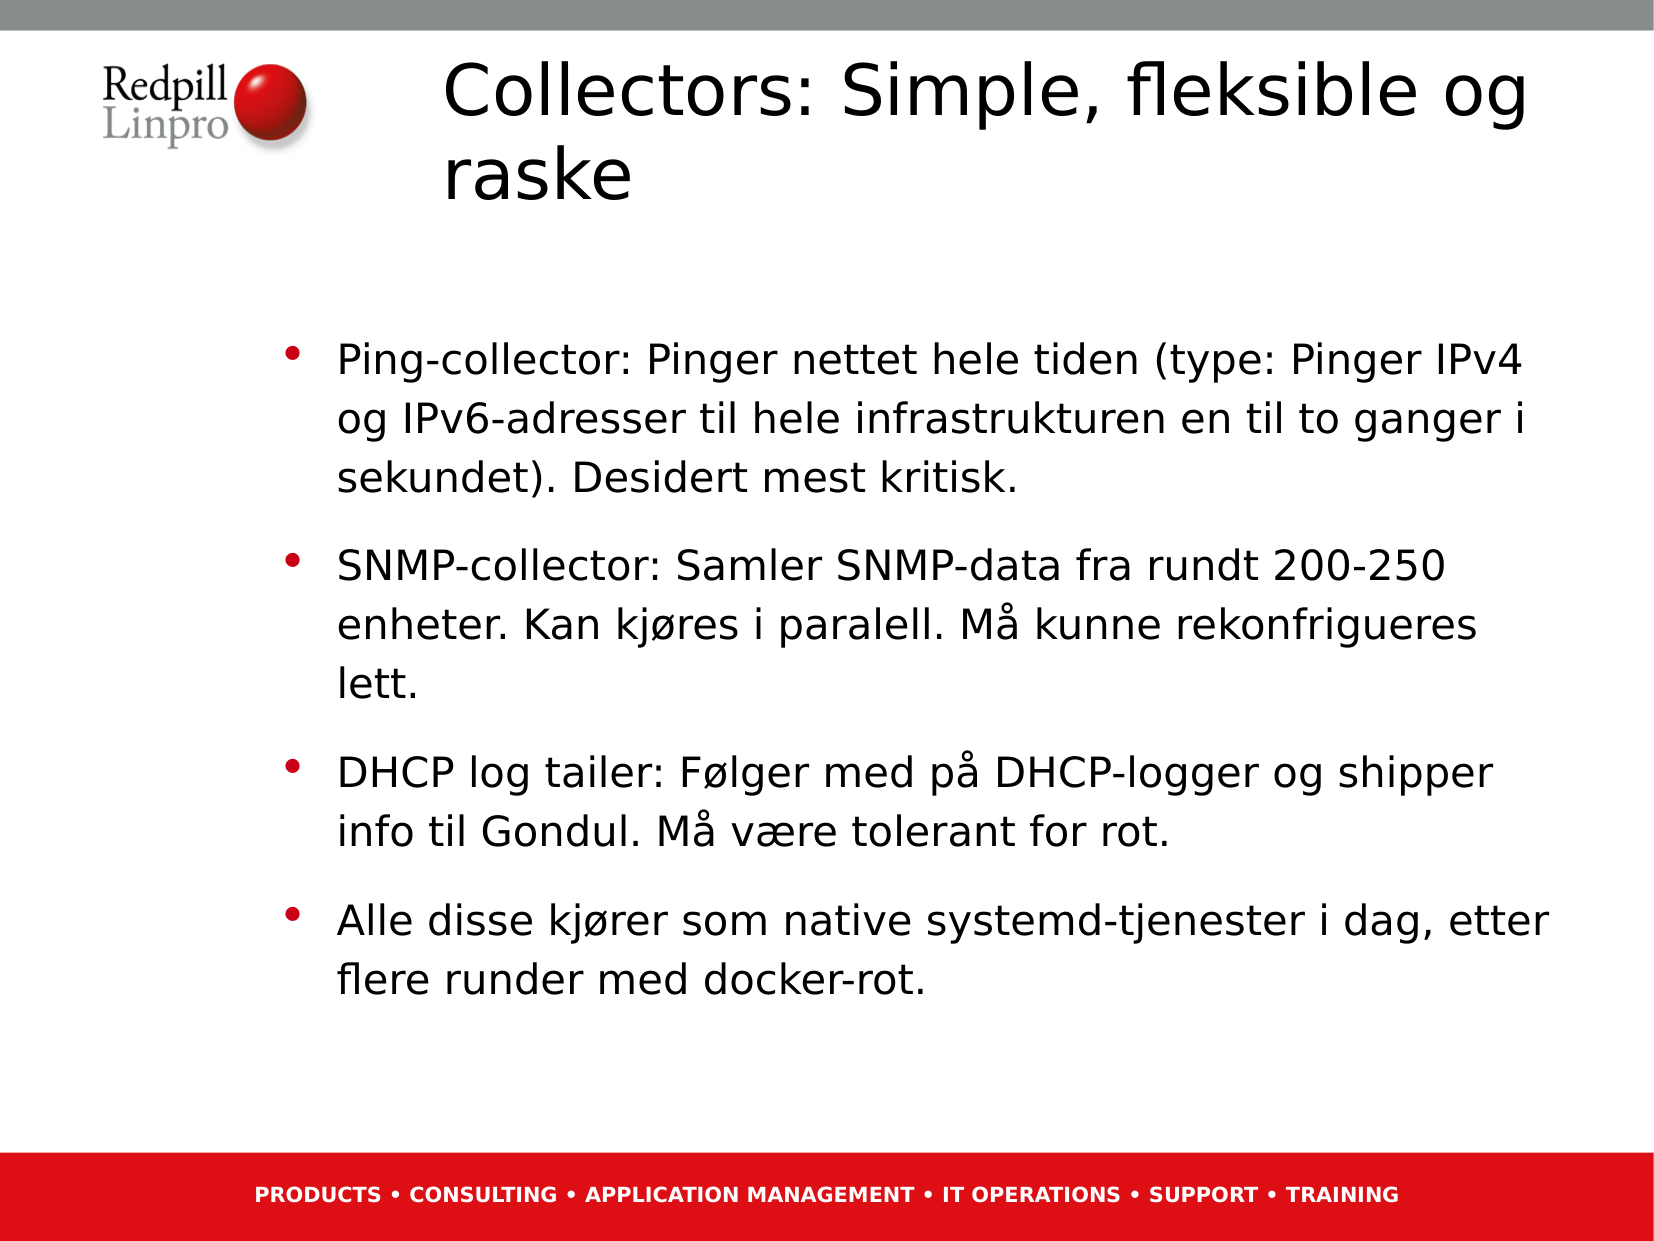

# Collectors: Simple, fleksible og raske
Ping-collector: Pinger nettet hele tiden (type: Pinger IPv4 og IPv6-adresser til hele infrastrukturen en til to ganger i sekundet). Desidert mest kritisk.
SNMP-collector: Samler SNMP-data fra rundt 200-250 enheter. Kan kjøres i paralell. Må kunne rekonfrigueres lett.
DHCP log tailer: Følger med på DHCP-logger og shipper info til Gondul. Må være tolerant for rot.
Alle disse kjører som native systemd-tjenester i dag, etter flere runder med docker-rot.